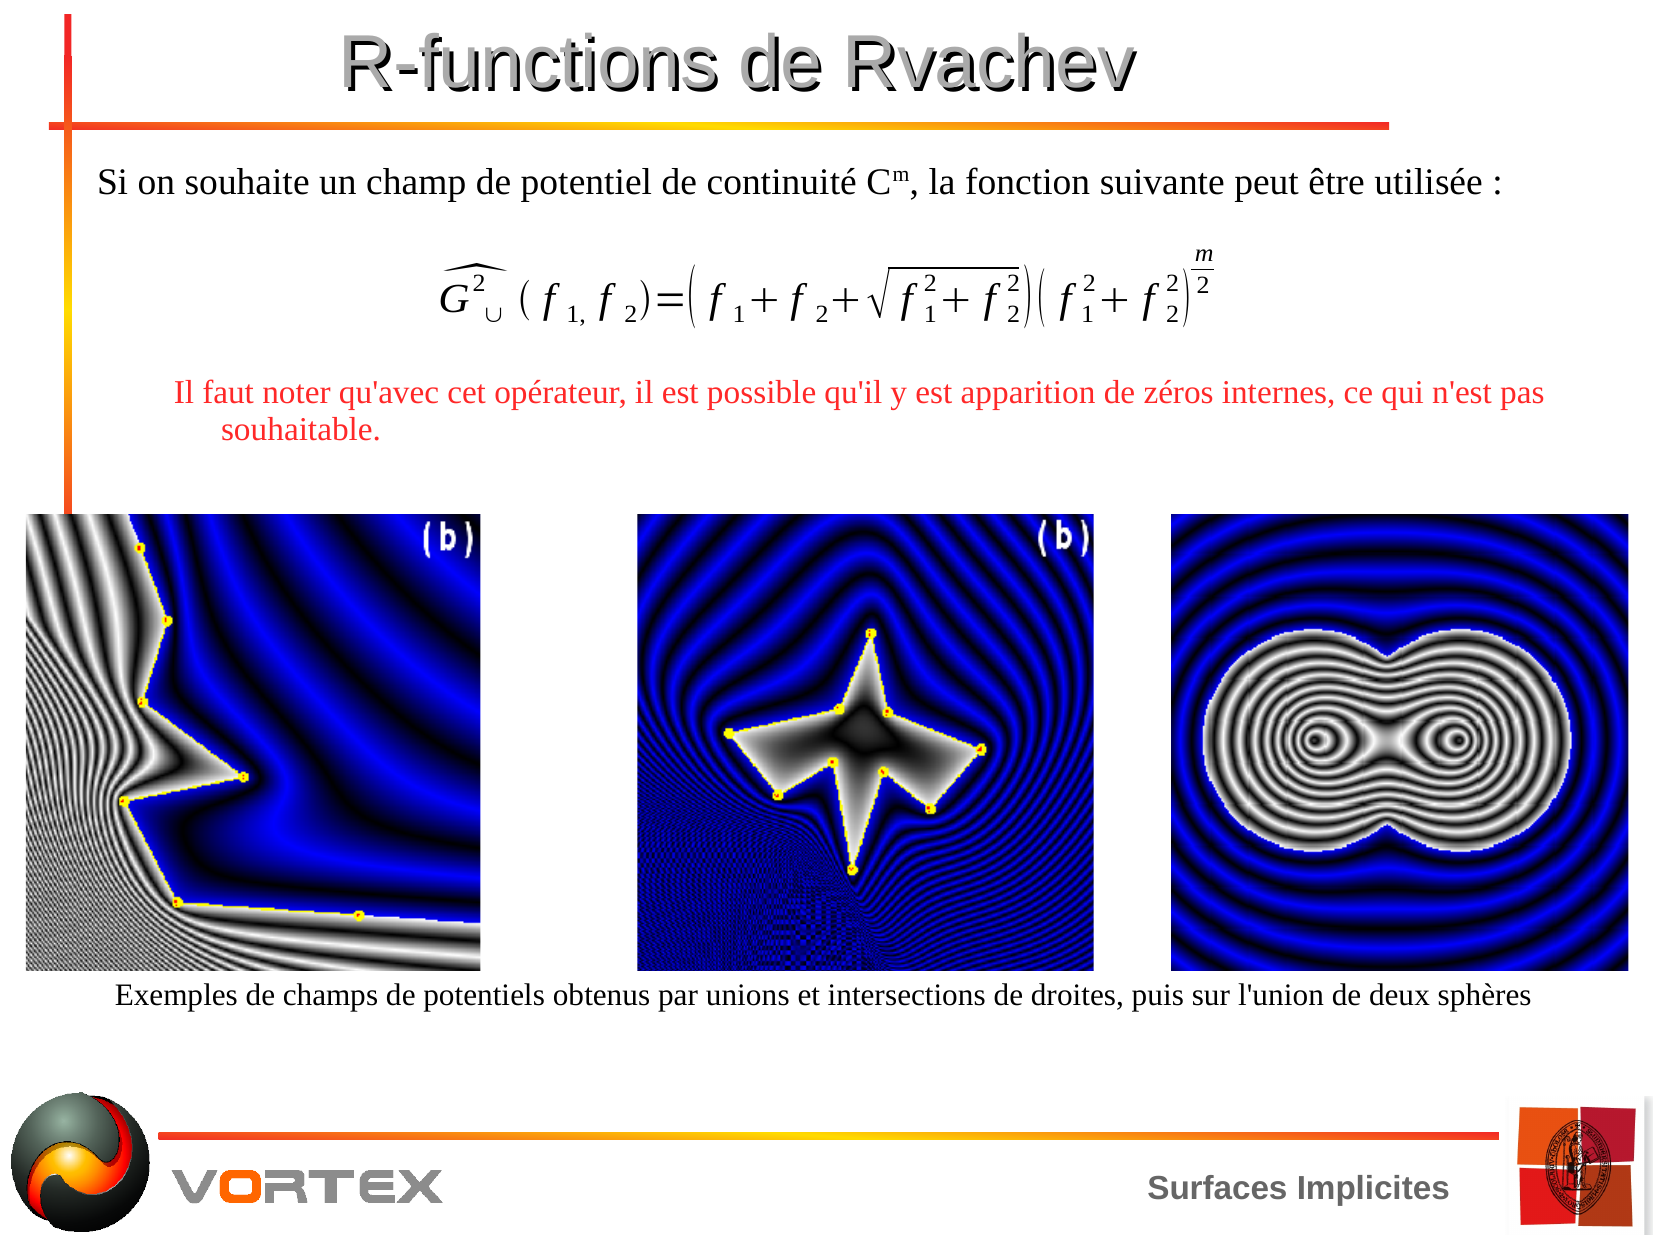

# R-functions de Rvachev
Si on souhaite un champ de potentiel de continuité Cm, la fonction suivante peut être utilisée :
Il faut noter qu'avec cet opérateur, il est possible qu'il y est apparition de zéros internes, ce qui n'est pas souhaitable.
Exemples de champs de potentiels obtenus par unions et intersections de droites, puis sur l'union de deux sphères